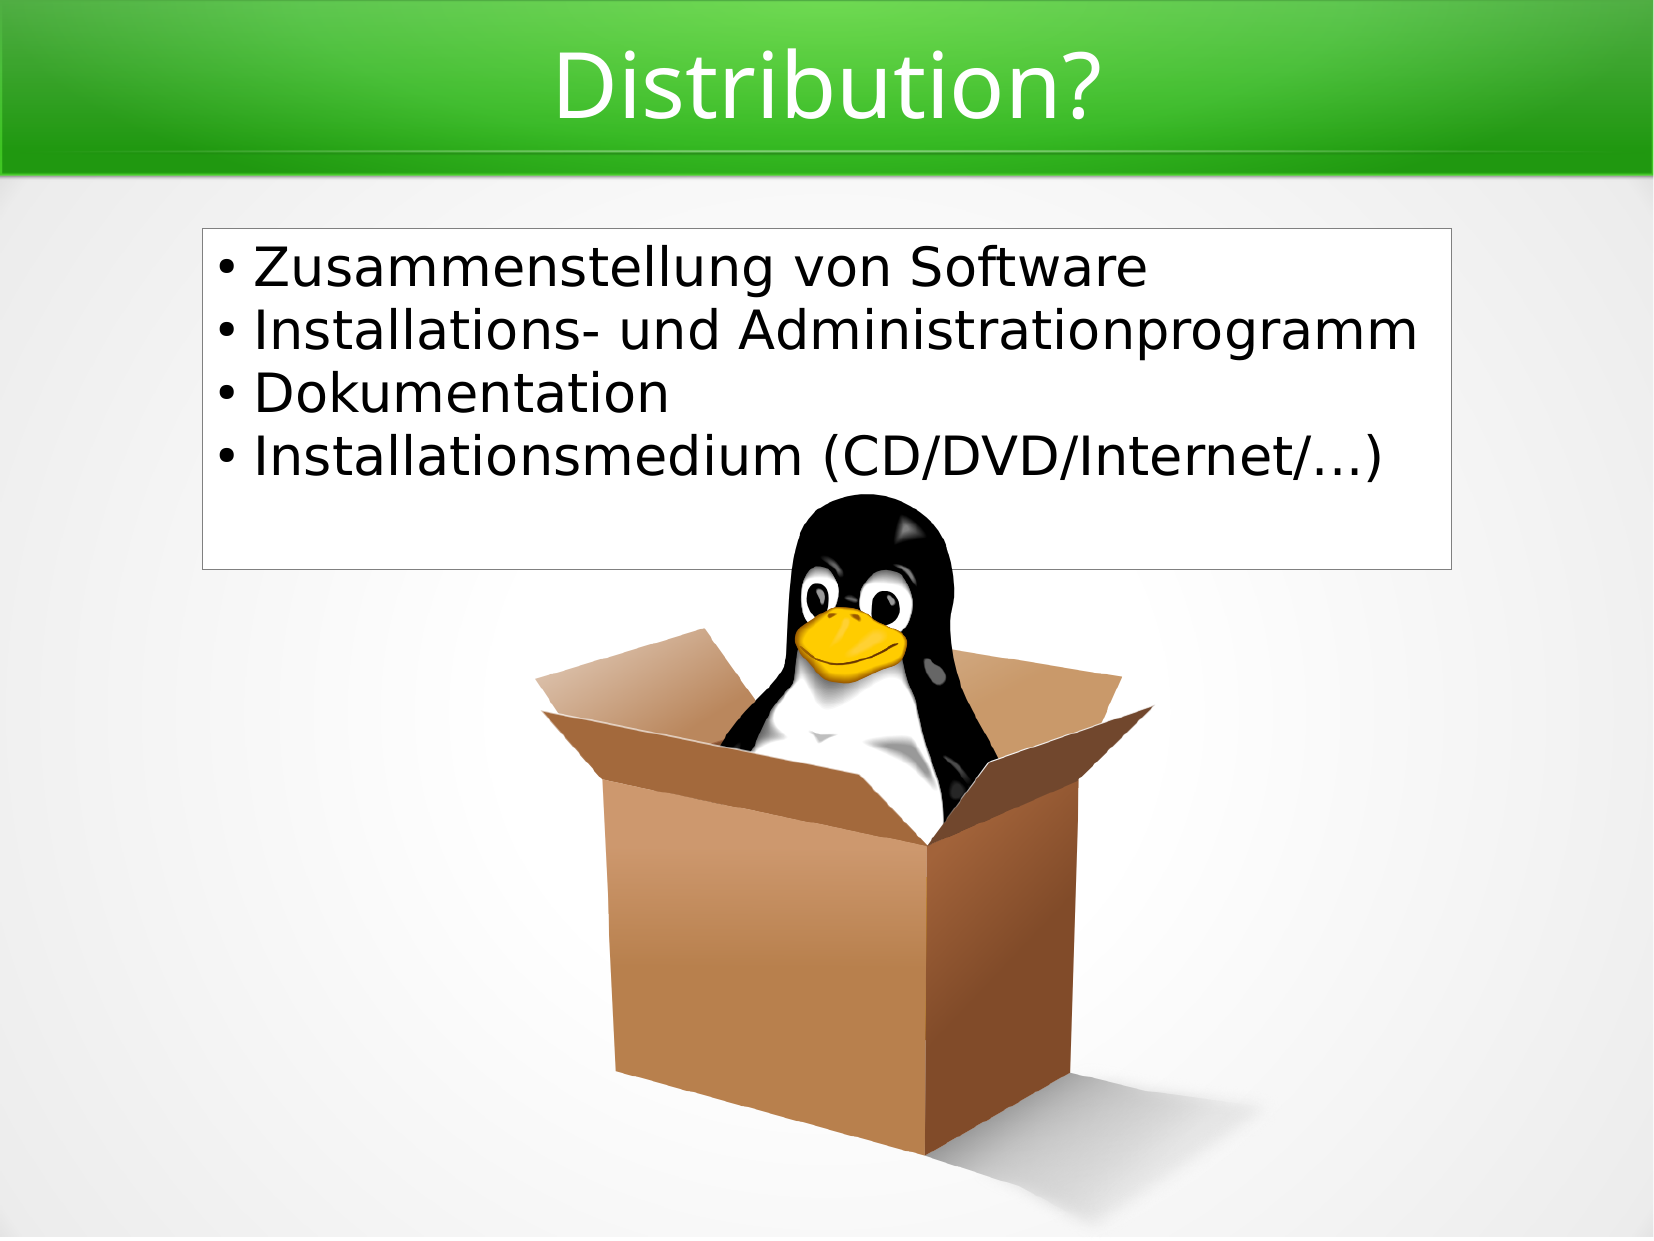

# Distribution?
 Zusammenstellung von Software
 Installations- und Administrationprogramm
 Dokumentation
 Installationsmedium (CD/DVD/Internet/...)